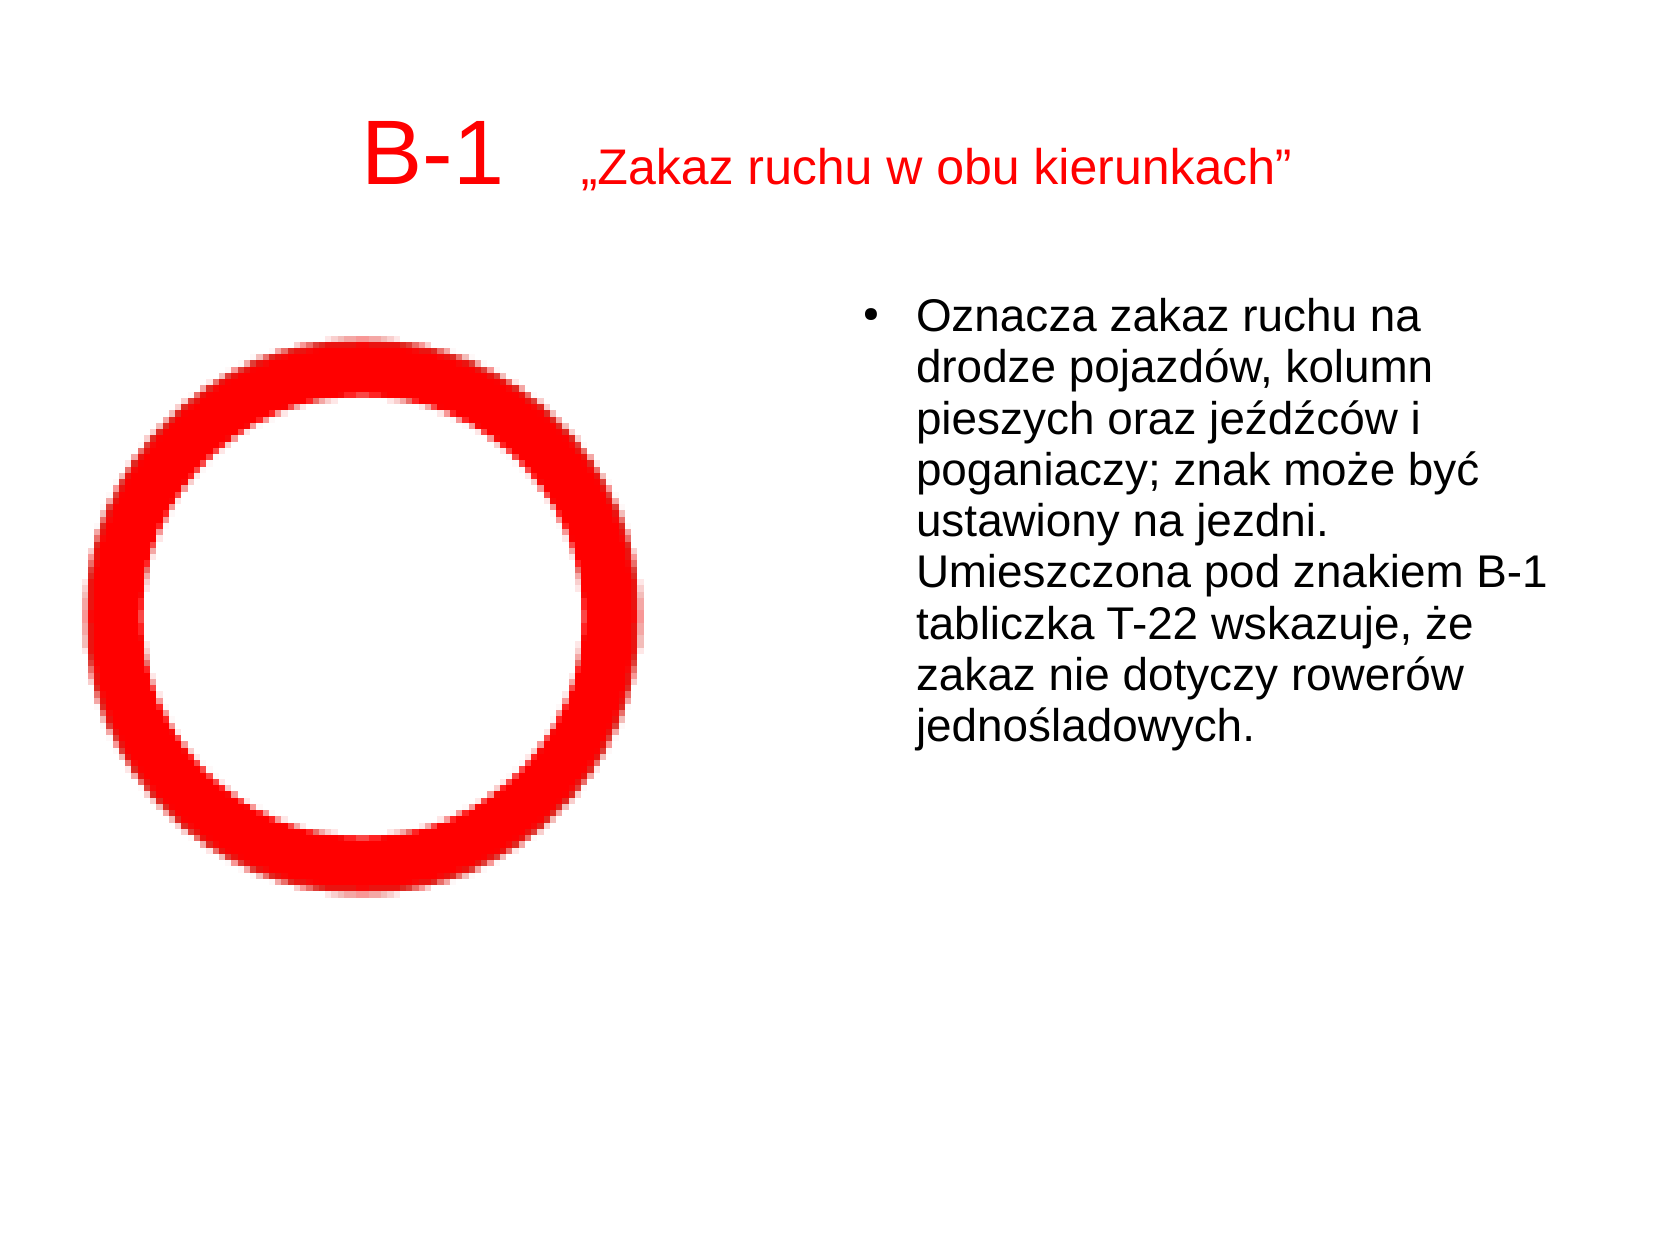

# B-1 „Zakaz ruchu w obu kierunkach”
Oznacza zakaz ruchu na drodze pojazdów, kolumn pieszych oraz jeźdźców i poganiaczy; znak może być ustawiony na jezdni. Umieszczona pod znakiem B-1 tabliczka T-22 wskazuje, że zakaz nie dotyczy rowerów jednośladowych.